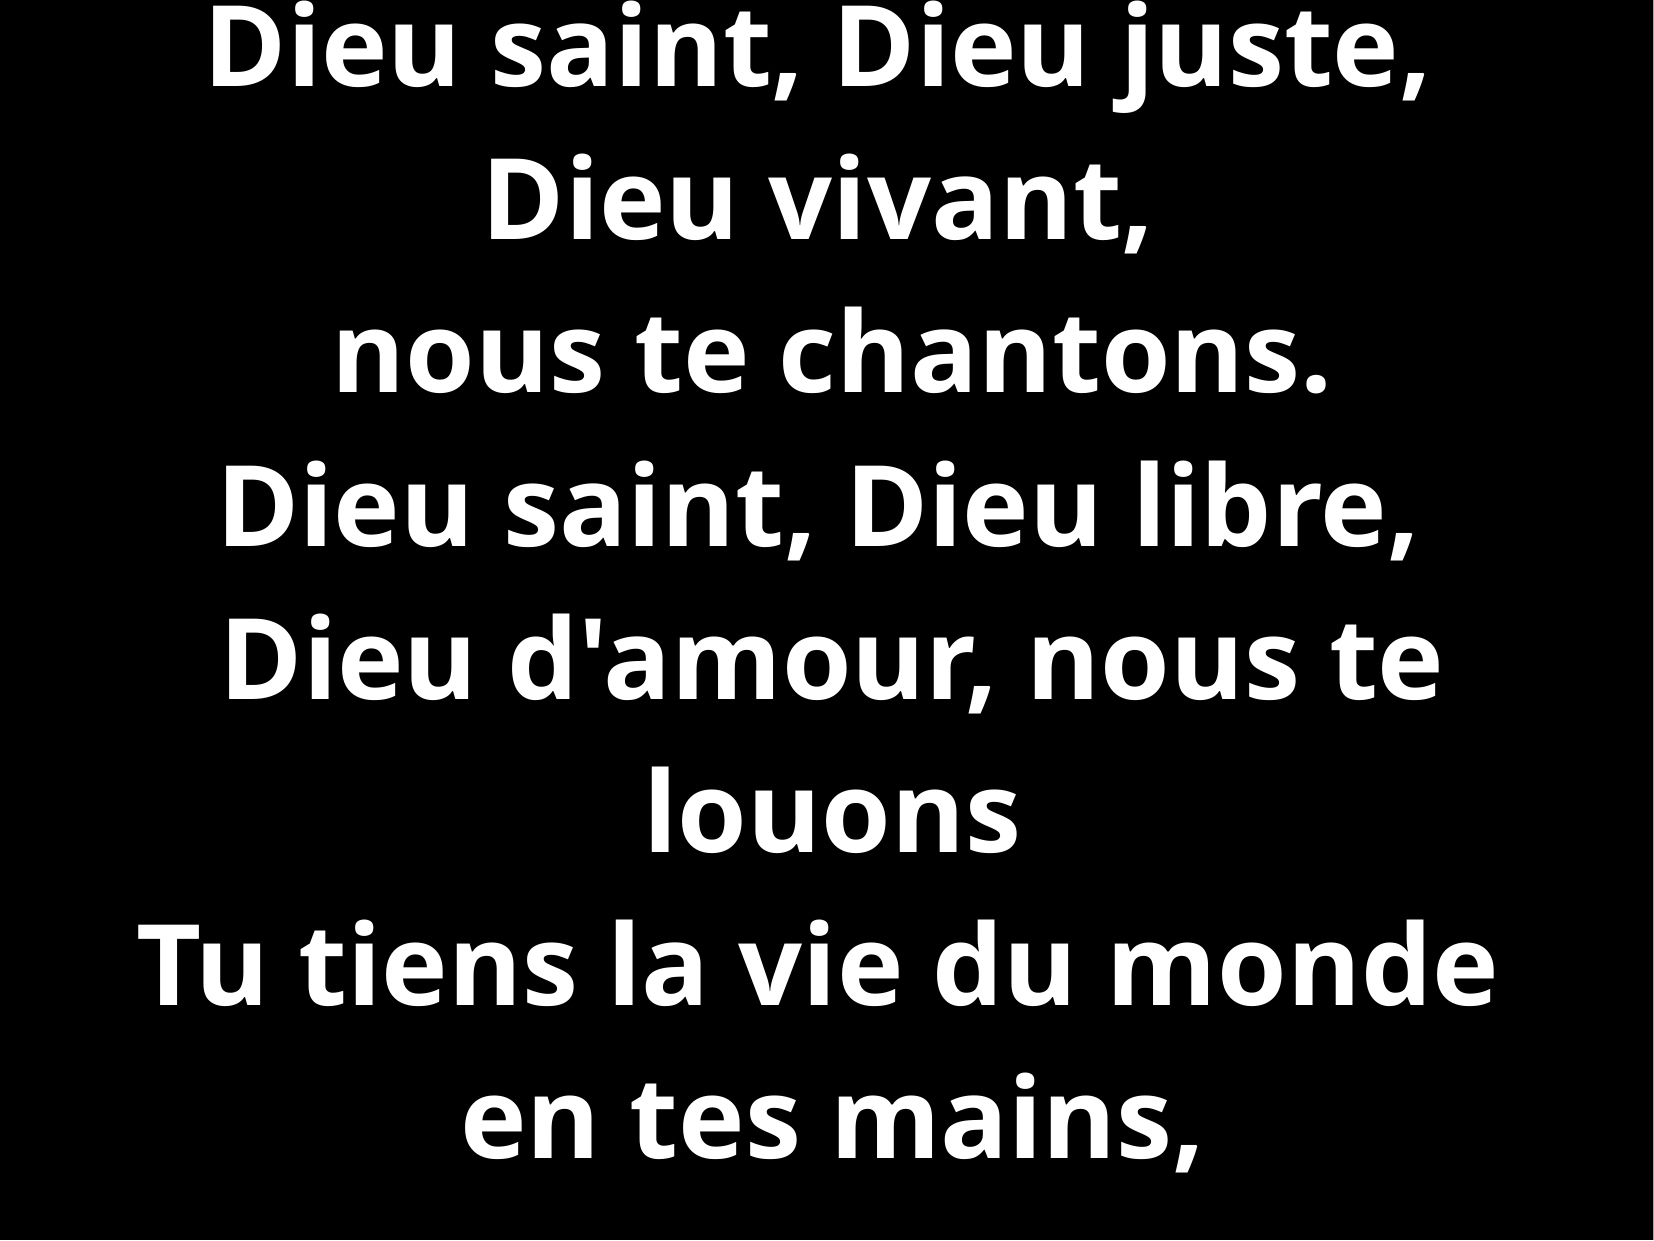

# Dieu saint, Dieu juste,
Dieu vivant,
nous te chantons.
Dieu saint, Dieu libre,
Dieu d'amour, nous te louons
Tu tiens la vie du monde
en tes mains,